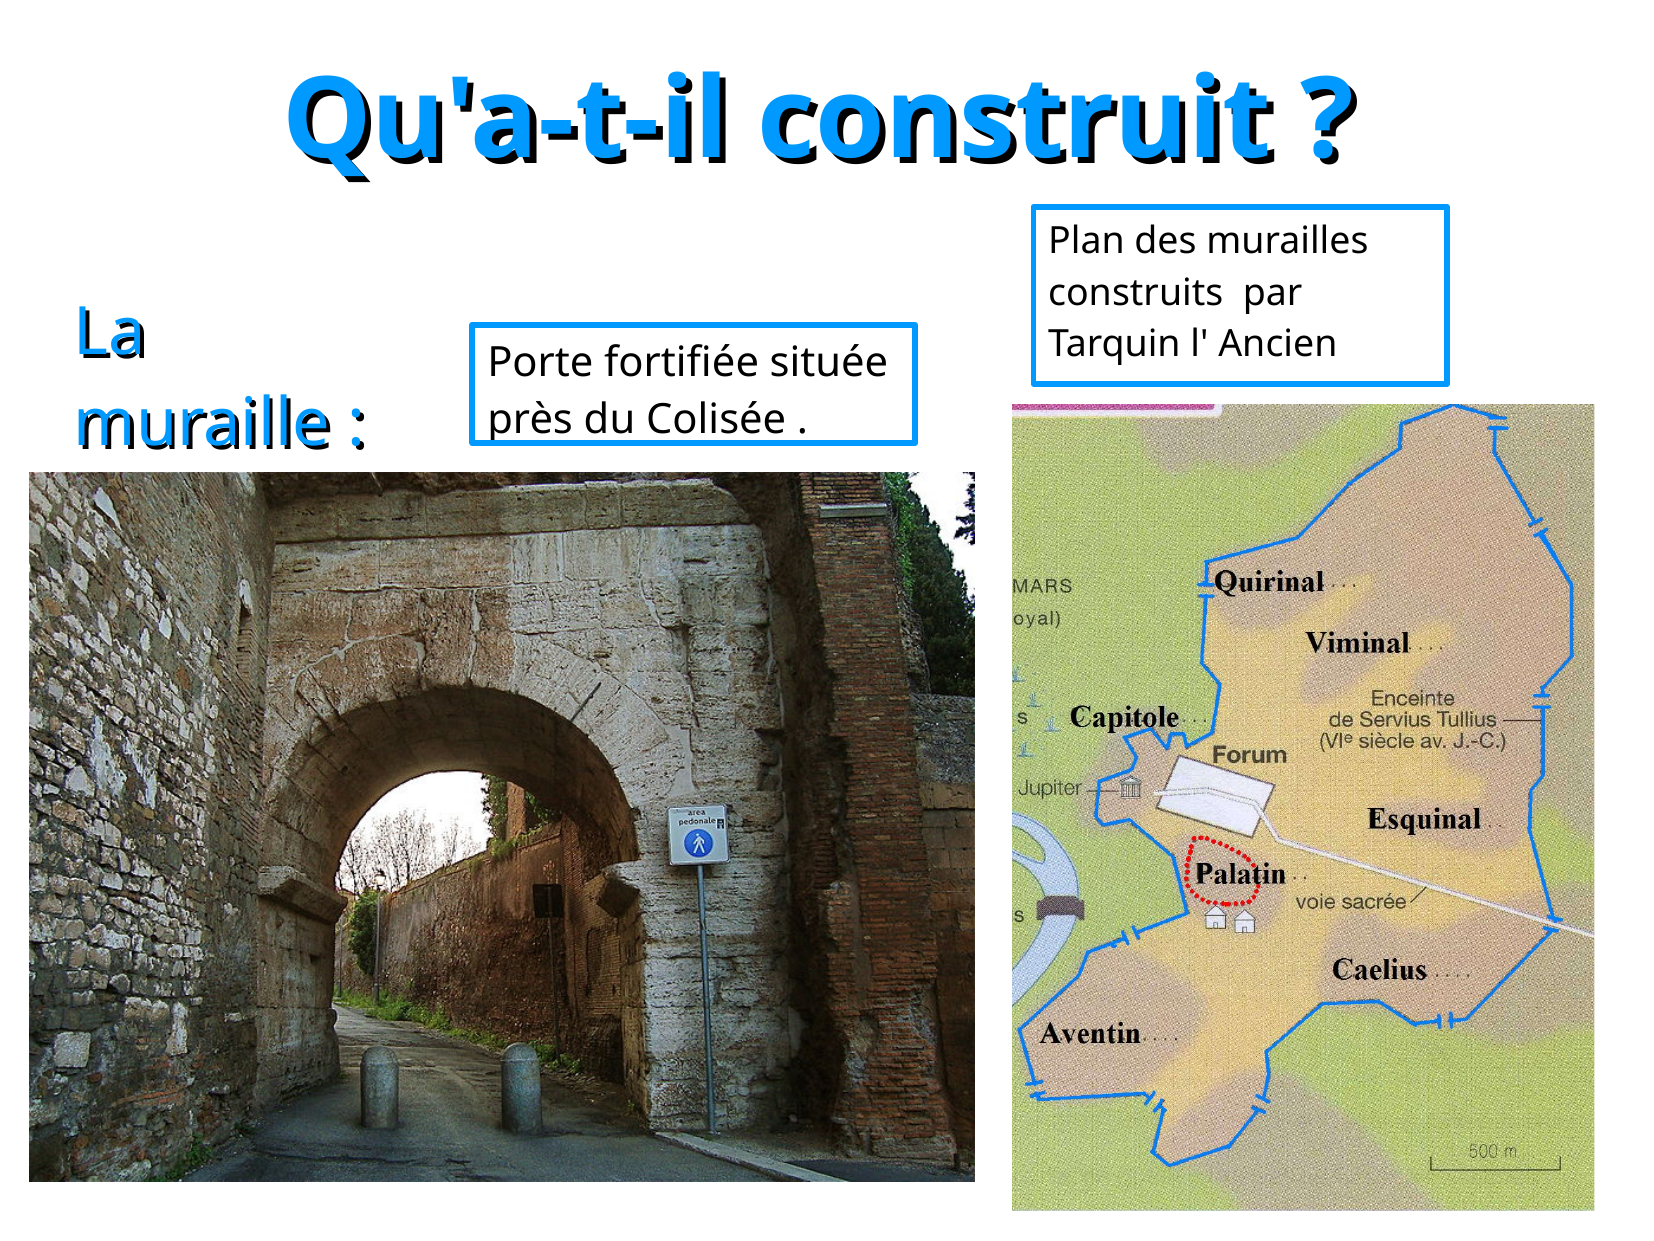

Qu'a-t-il construit ?
Plan des murailles construits par Tarquin l' Ancien
La muraille :
Porte fortifiée située près du Colisée .